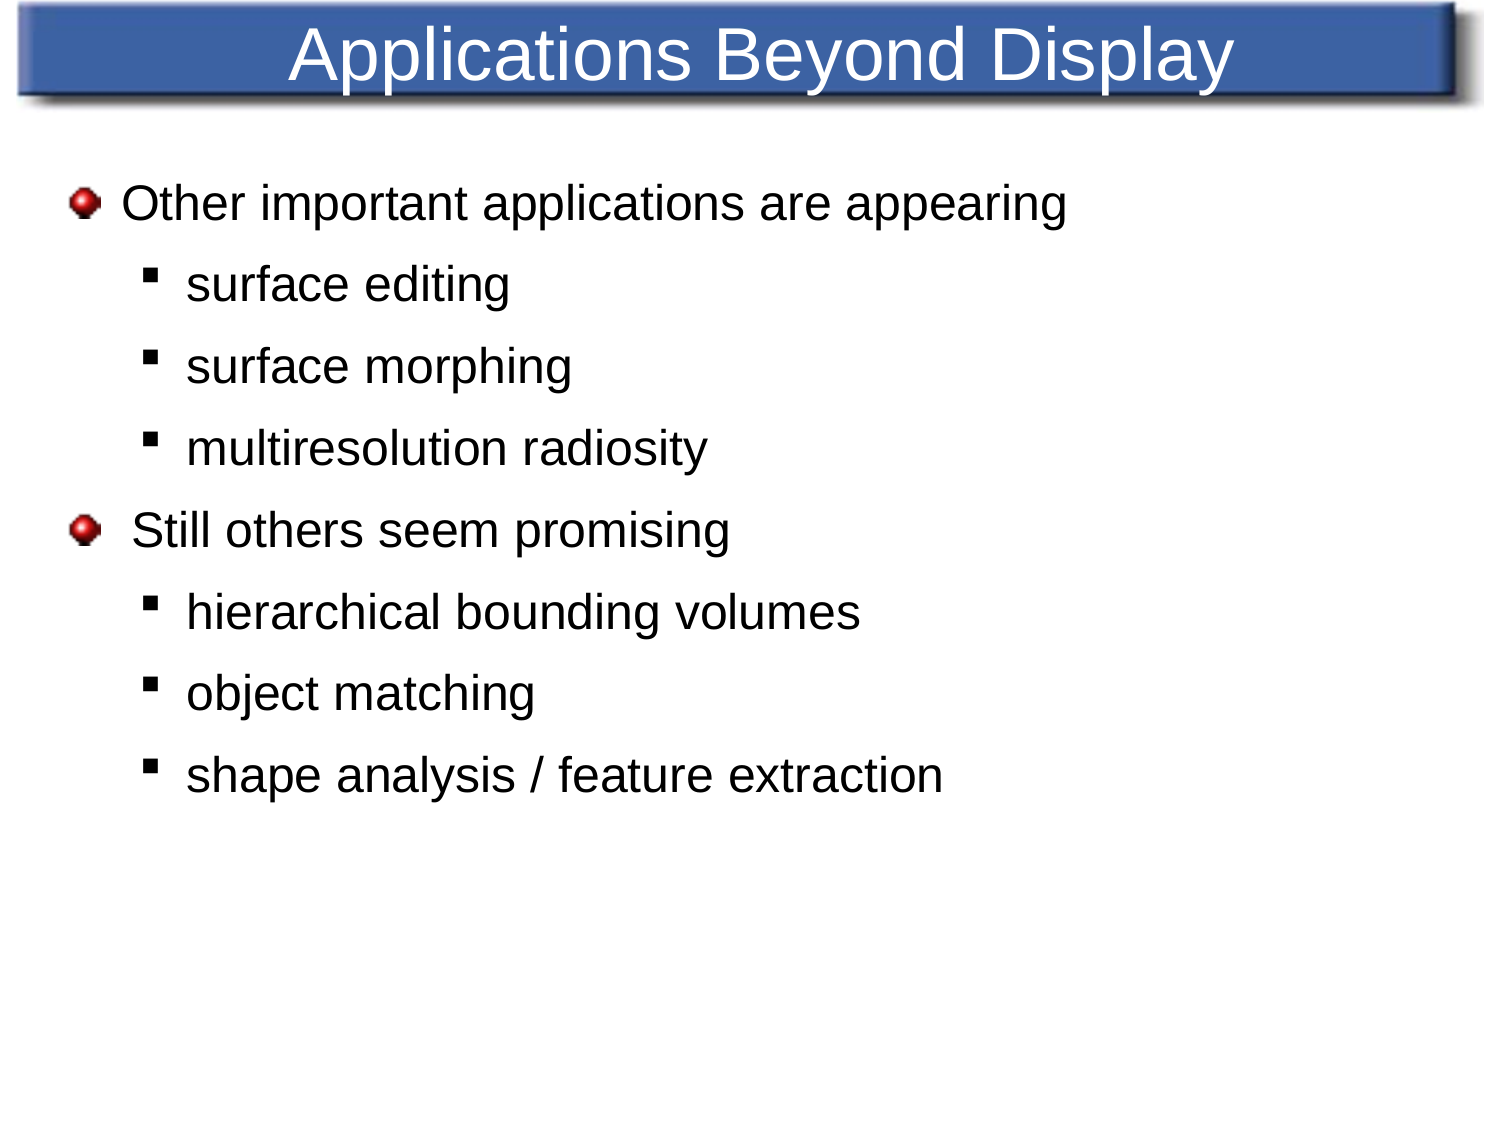

# Applications Beyond Display
Other important applications are appearing
surface editing
surface morphing
multiresolution radiosity
 Still others seem promising
hierarchical bounding volumes
object matching
shape analysis / feature extraction